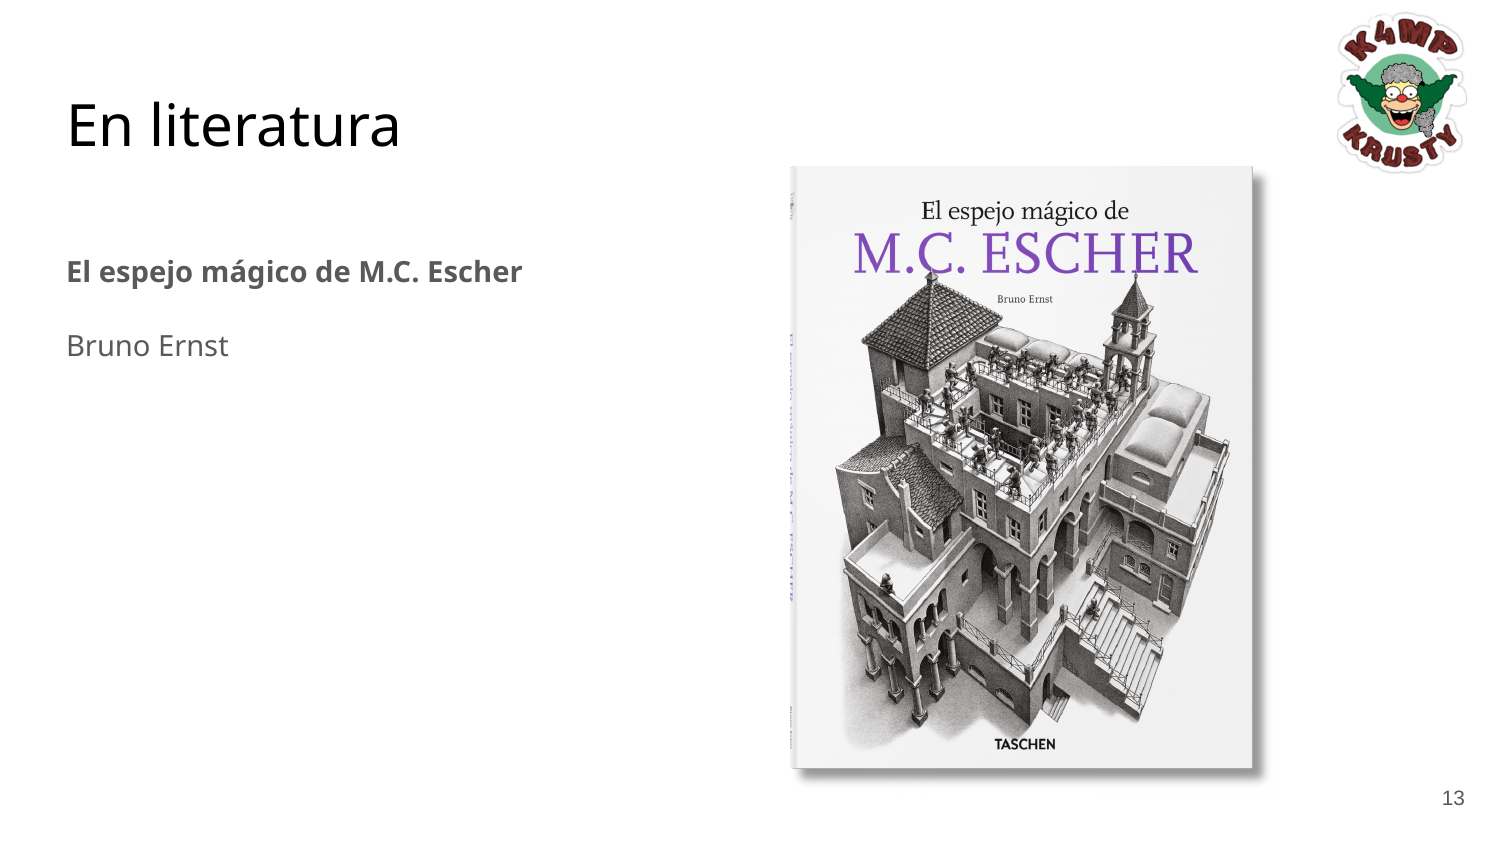

En literatura
# El espejo mágico de M.C. Escher
Bruno Ernst